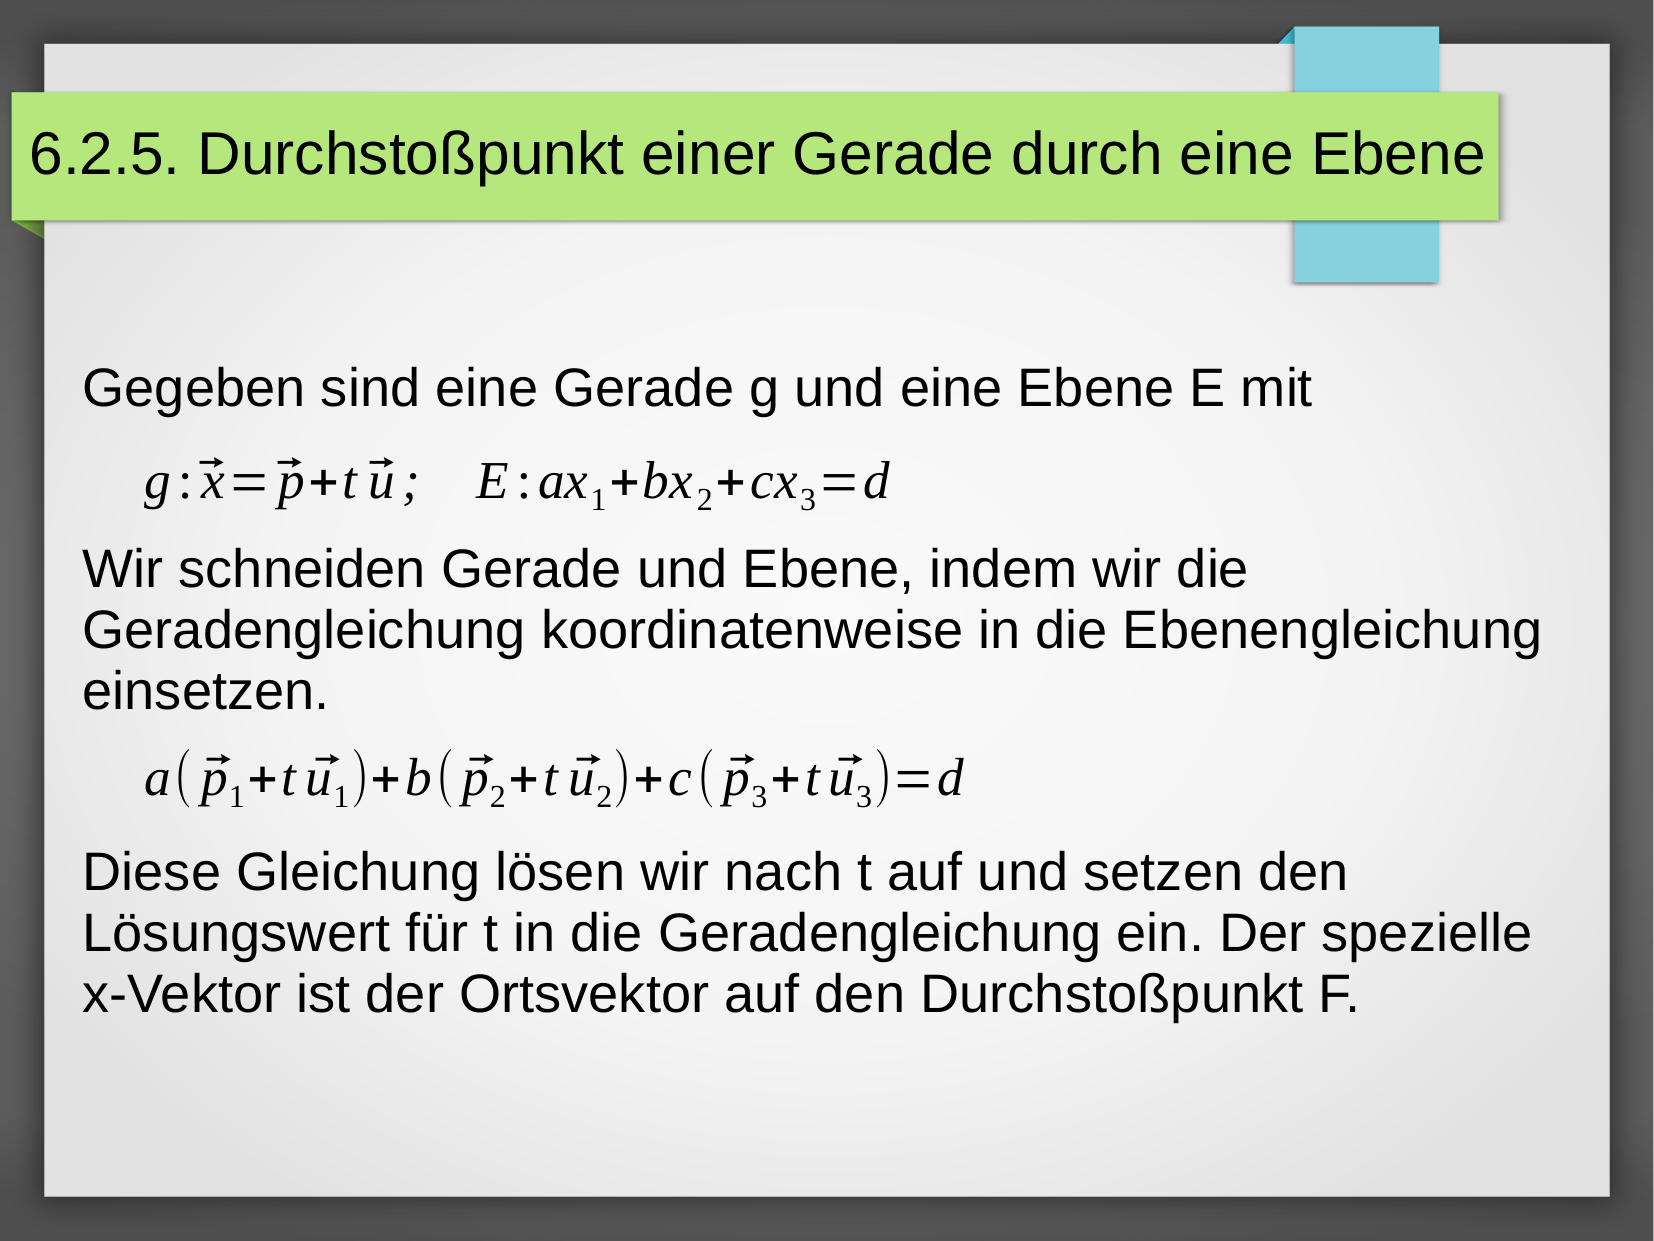

6.2.5. Durchstoßpunkt einer Gerade durch eine Ebene
# Gegeben sind eine Gerade g und eine Ebene E mit
Wir schneiden Gerade und Ebene, indem wir die Geradengleichung koordinatenweise in die Ebenengleichung einsetzen.
Diese Gleichung lösen wir nach t auf und setzen den Lösungswert für t in die Geradengleichung ein. Der spezielle x-Vektor ist der Ortsvektor auf den Durchstoßpunkt F.